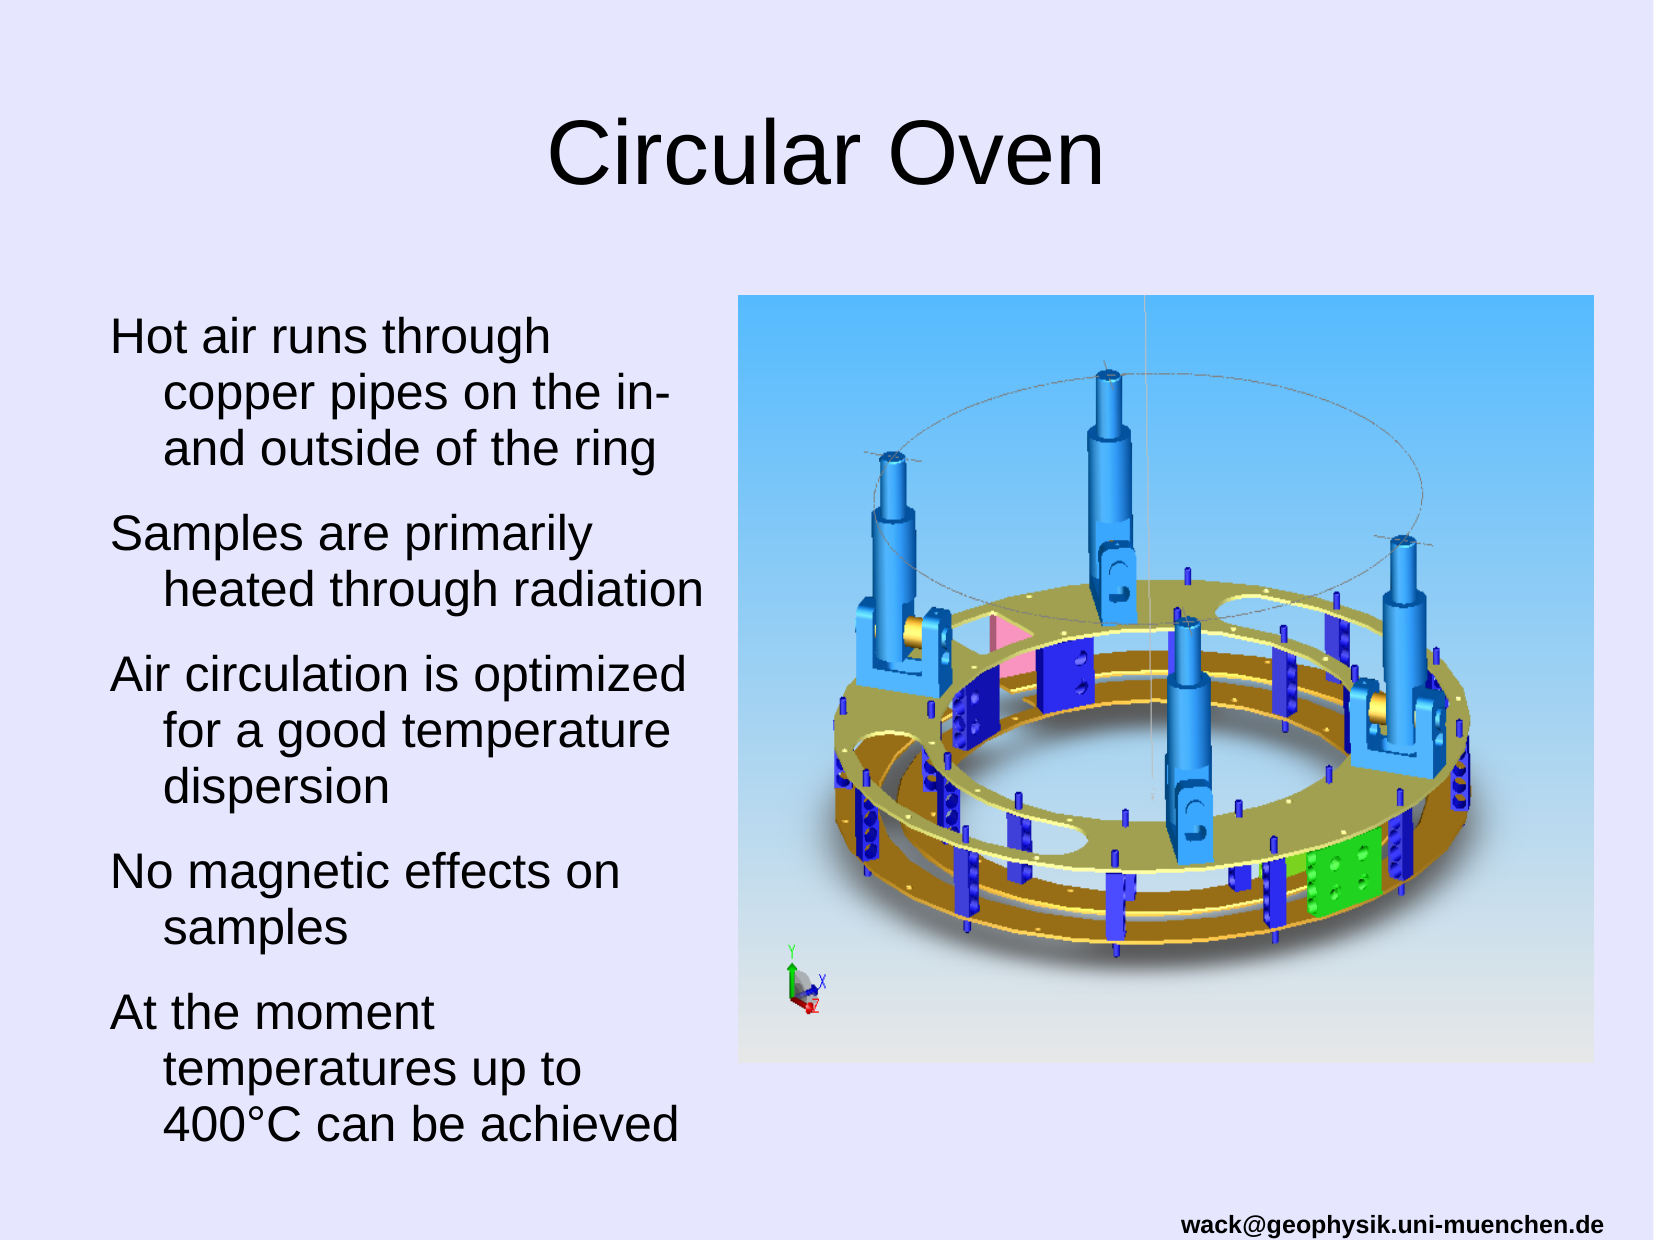

# Circular Oven
Hot air runs through copper pipes on the in- and outside of the ring
Samples are primarily heated through radiation
Air circulation is optimized for a good temperature dispersion
No magnetic effects on samples
At the moment temperatures up to 400°C can be achieved